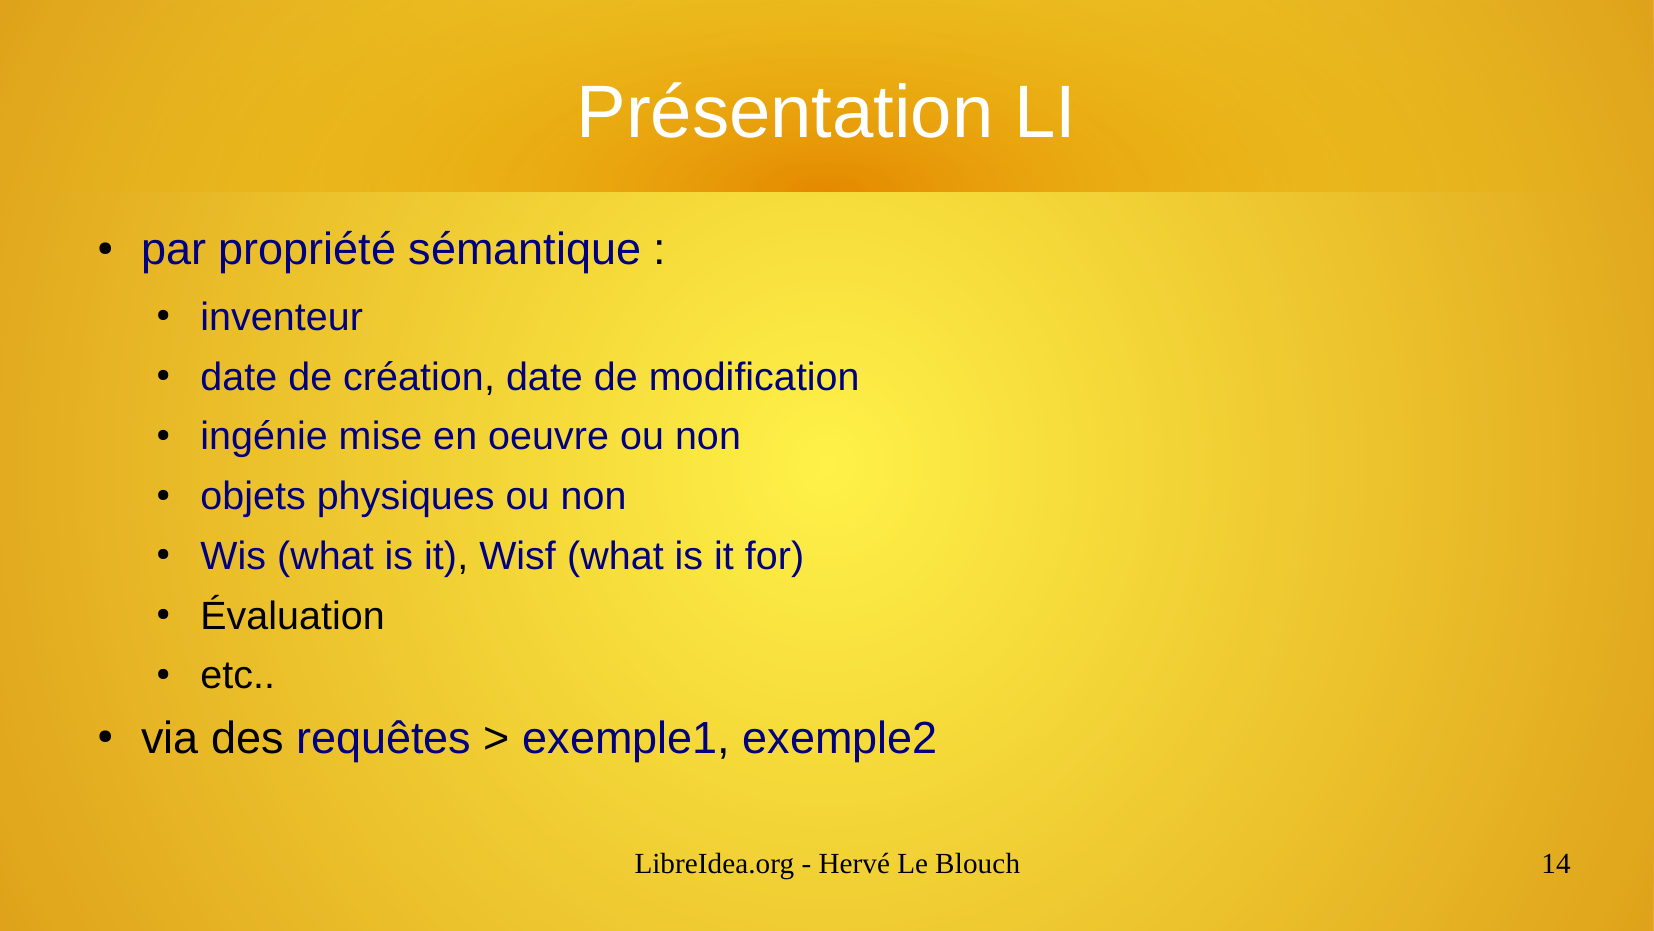

# Présentation LI
par propriété sémantique :
inventeur
date de création, date de modification
ingénie mise en oeuvre ou non
objets physiques ou non
Wis (what is it), Wisf (what is it for)
Évaluation
etc..
via des requêtes > exemple1, exemple2
LibreIdea.org - Hervé Le Blouch
14